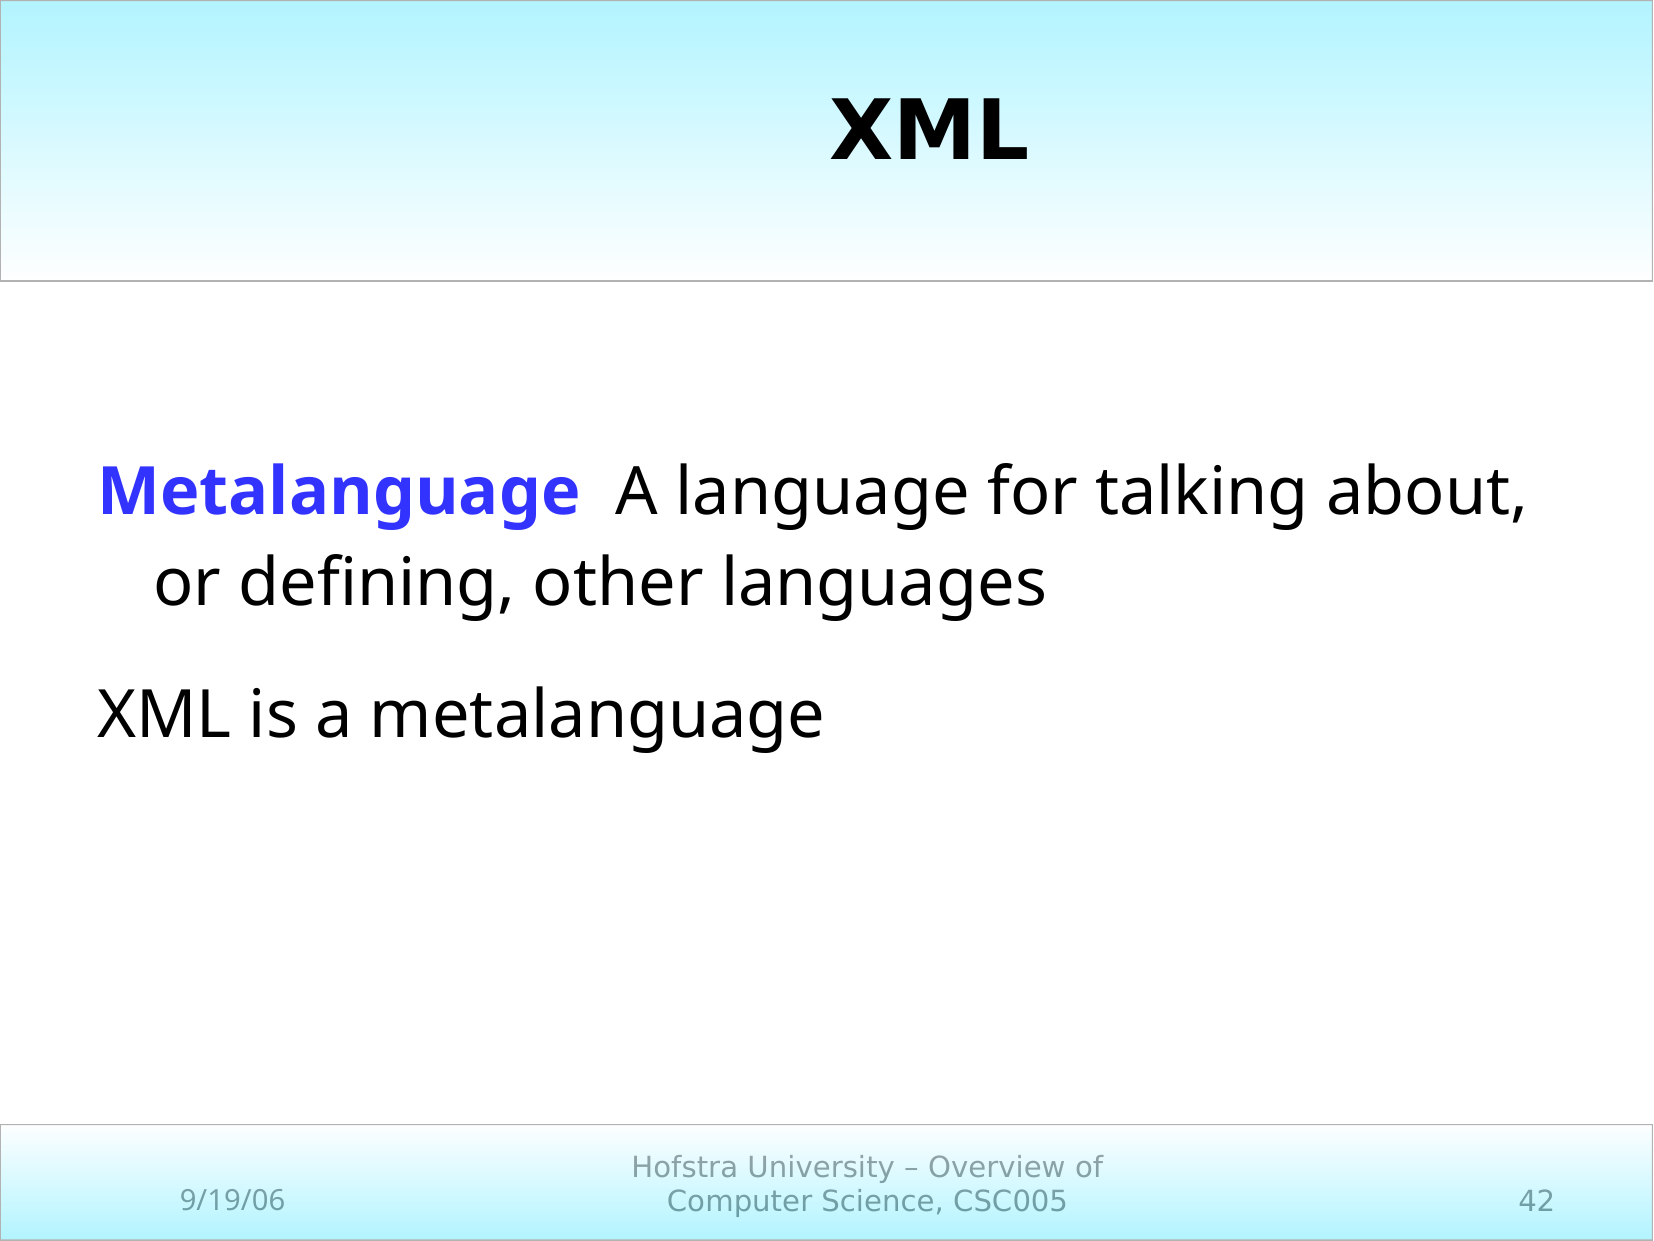

# XML
Metalanguage A language for talking about, or defining, other languages
XML is a metalanguage
42